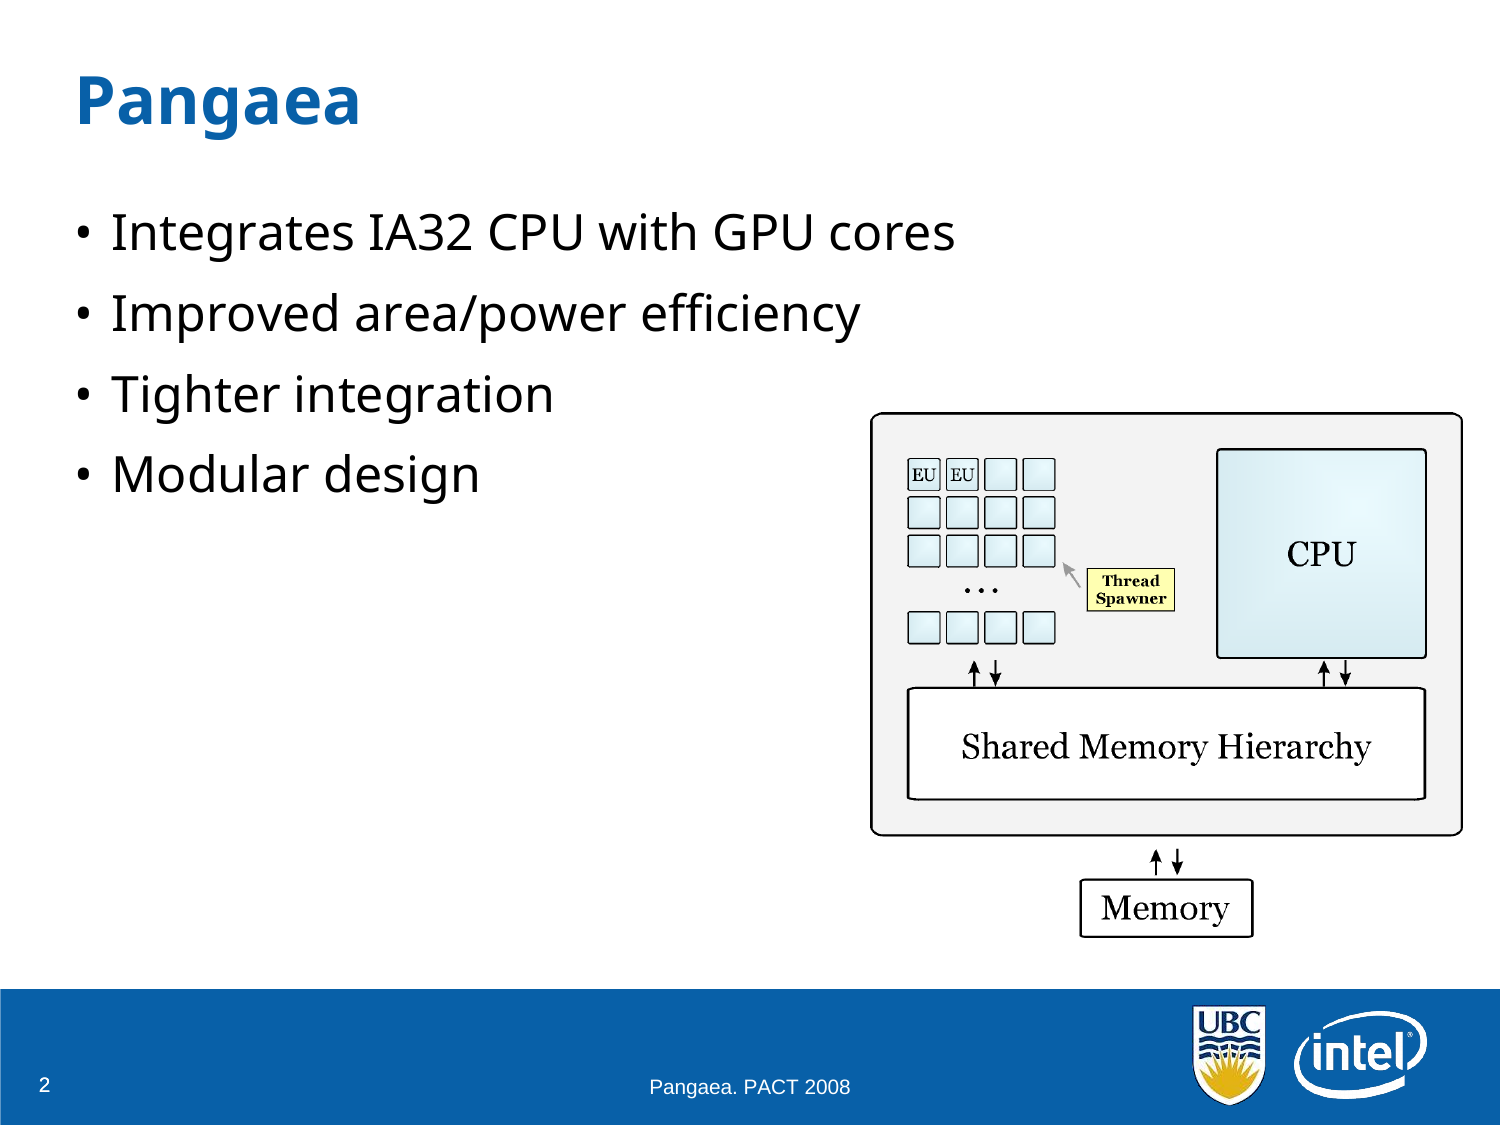

# Pangaea
Integrates IA32 CPU with GPU cores
Improved area/power efficiency
Tighter integration
Modular design